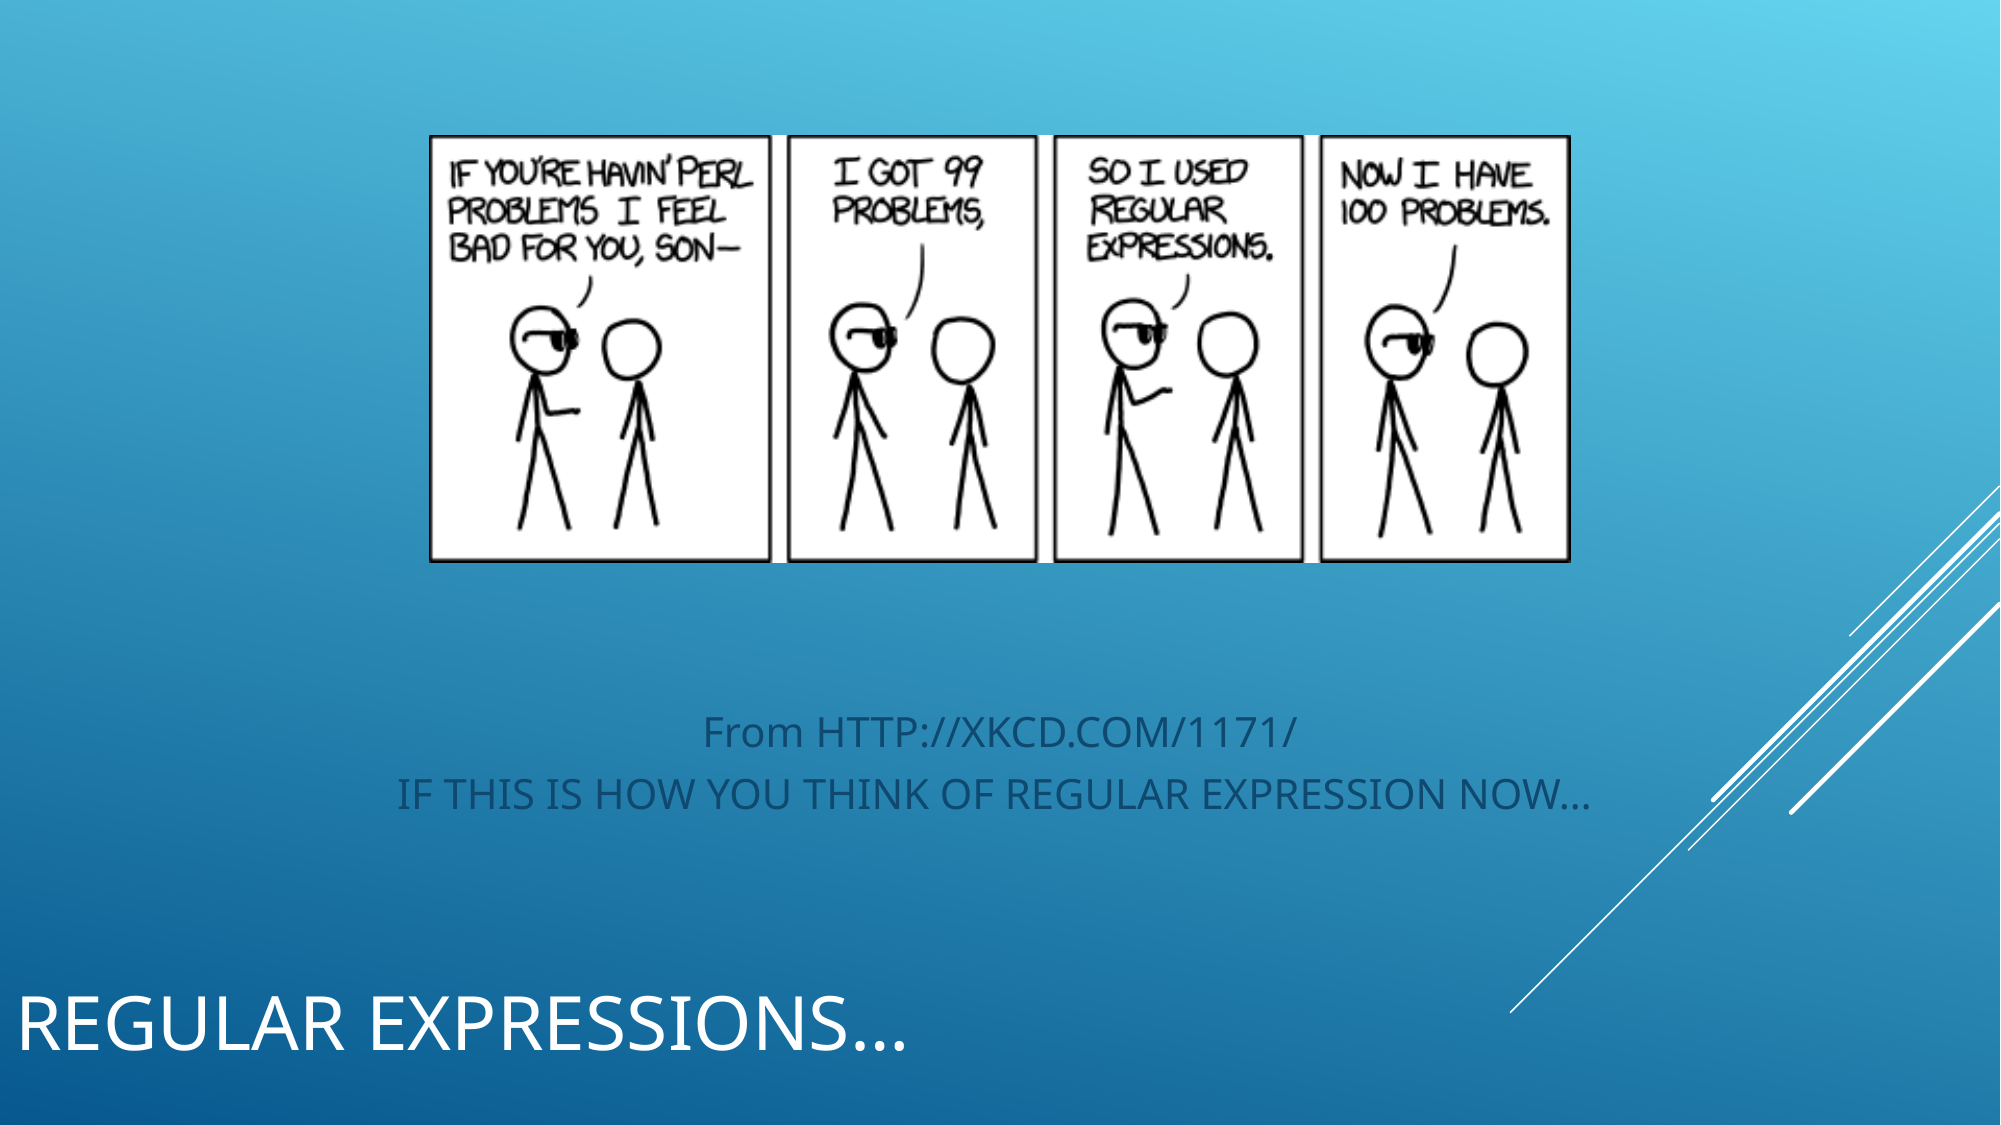

# From http://xkcd.com/1171/
If this is how you think of regular expression now…
Regular expressions…